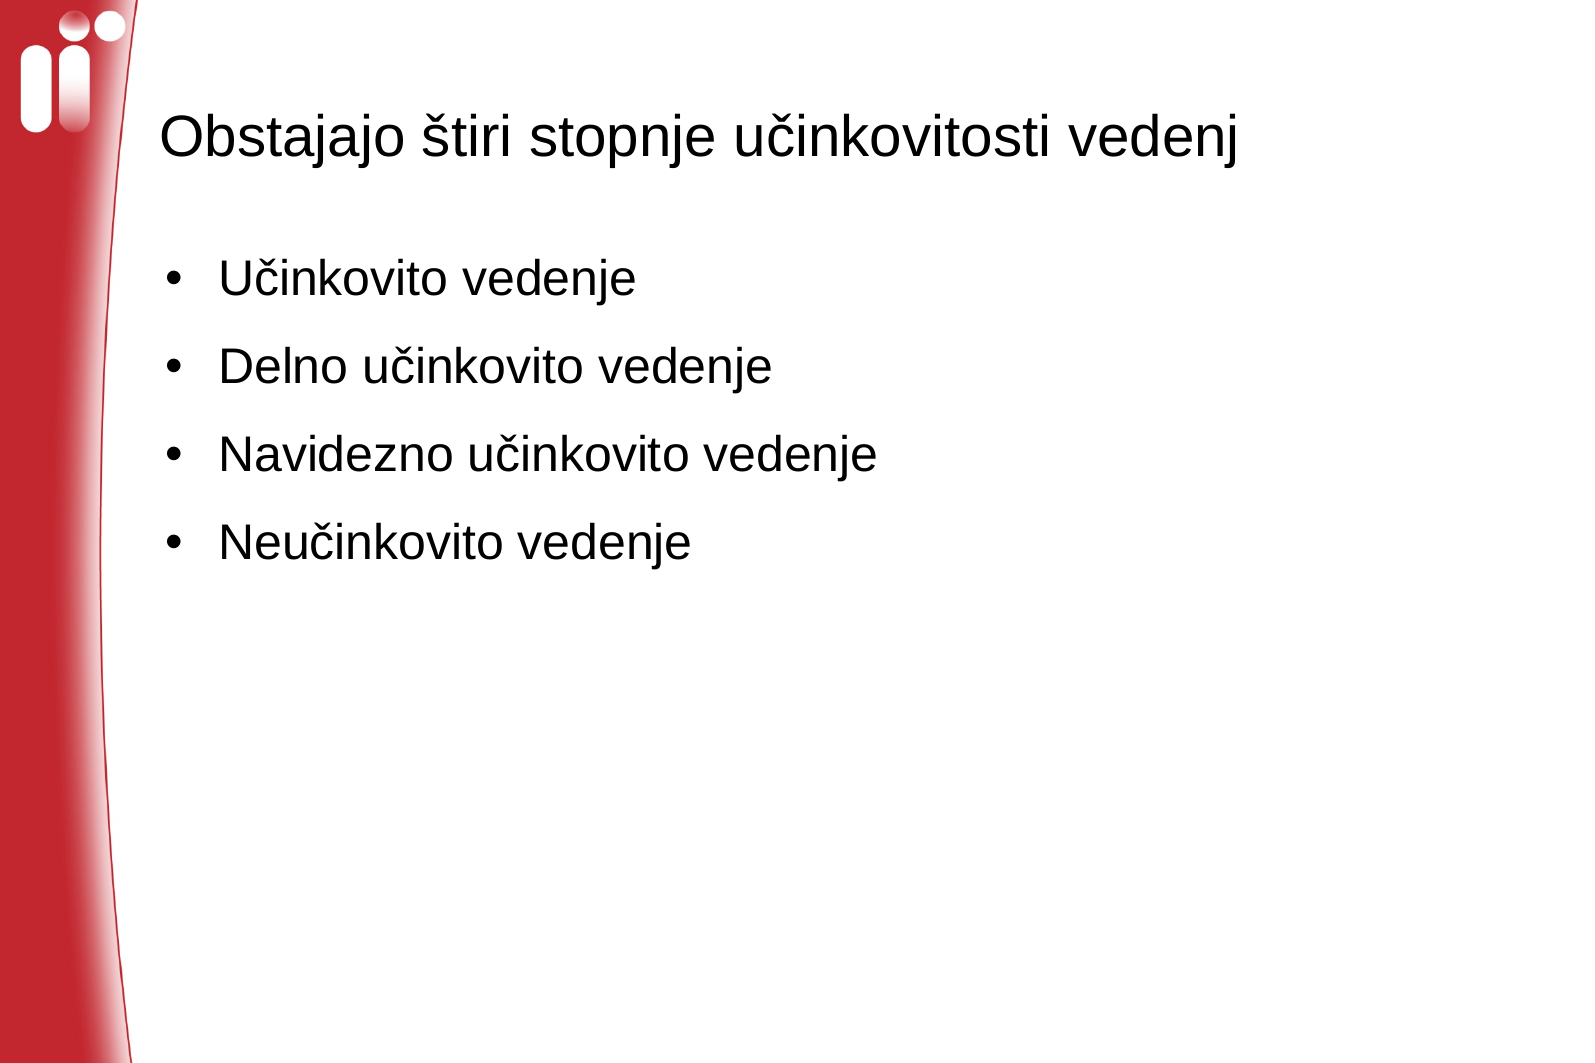

# Obstajajo štiri stopnje učinkovitosti vedenj
Učinkovito vedenje
Delno učinkovito vedenje
Navidezno učinkovito vedenje
Neučinkovito vedenje